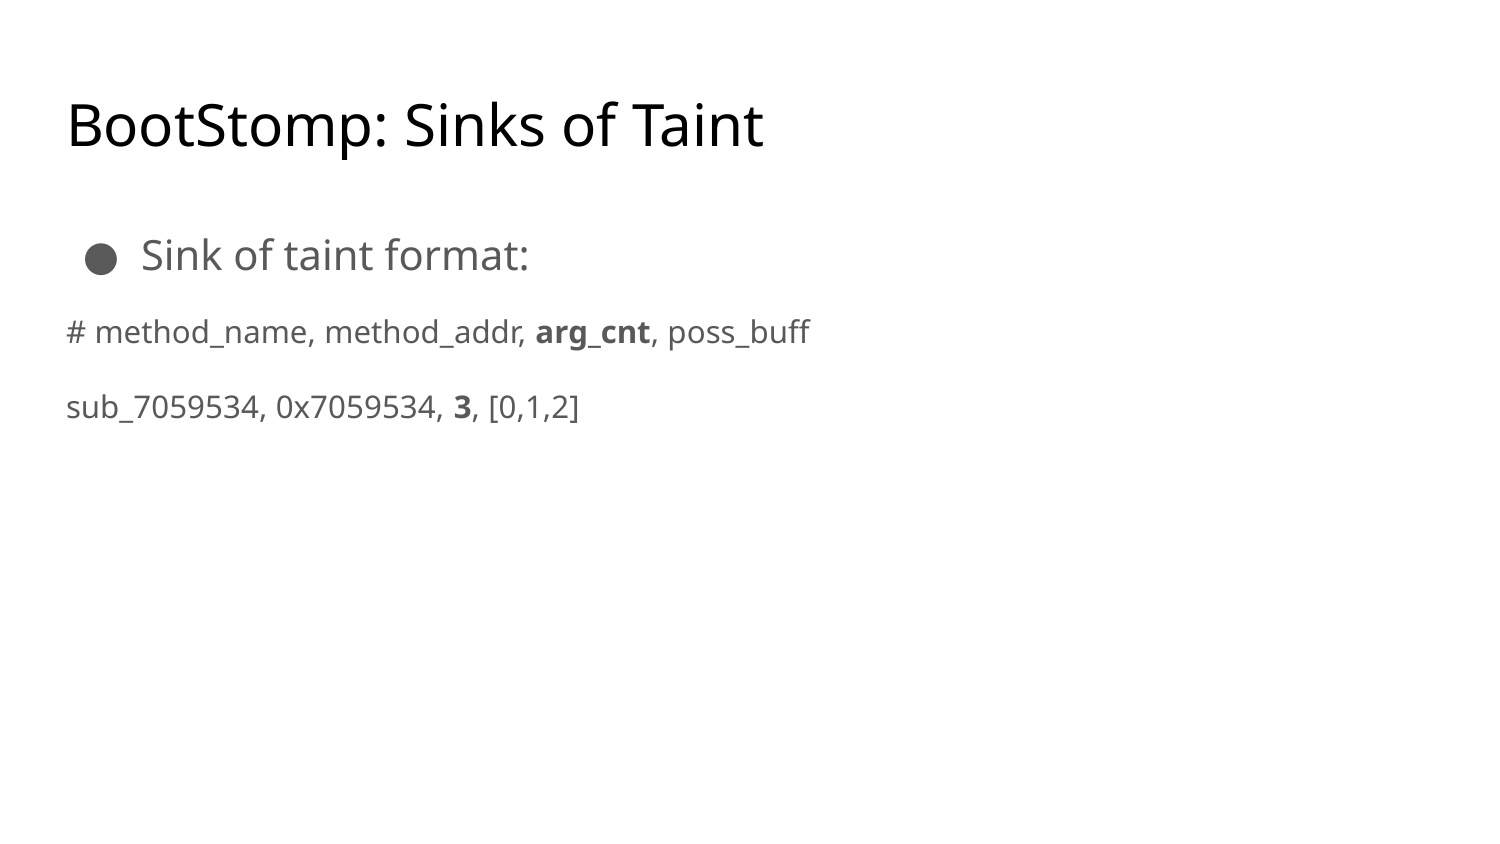

# BootStomp: Sinks of Taint
Sink of taint format:
# method_name, method_addr, arg_cnt, poss_buff
sub_7059534, 0x7059534, 3, [0,1,2]